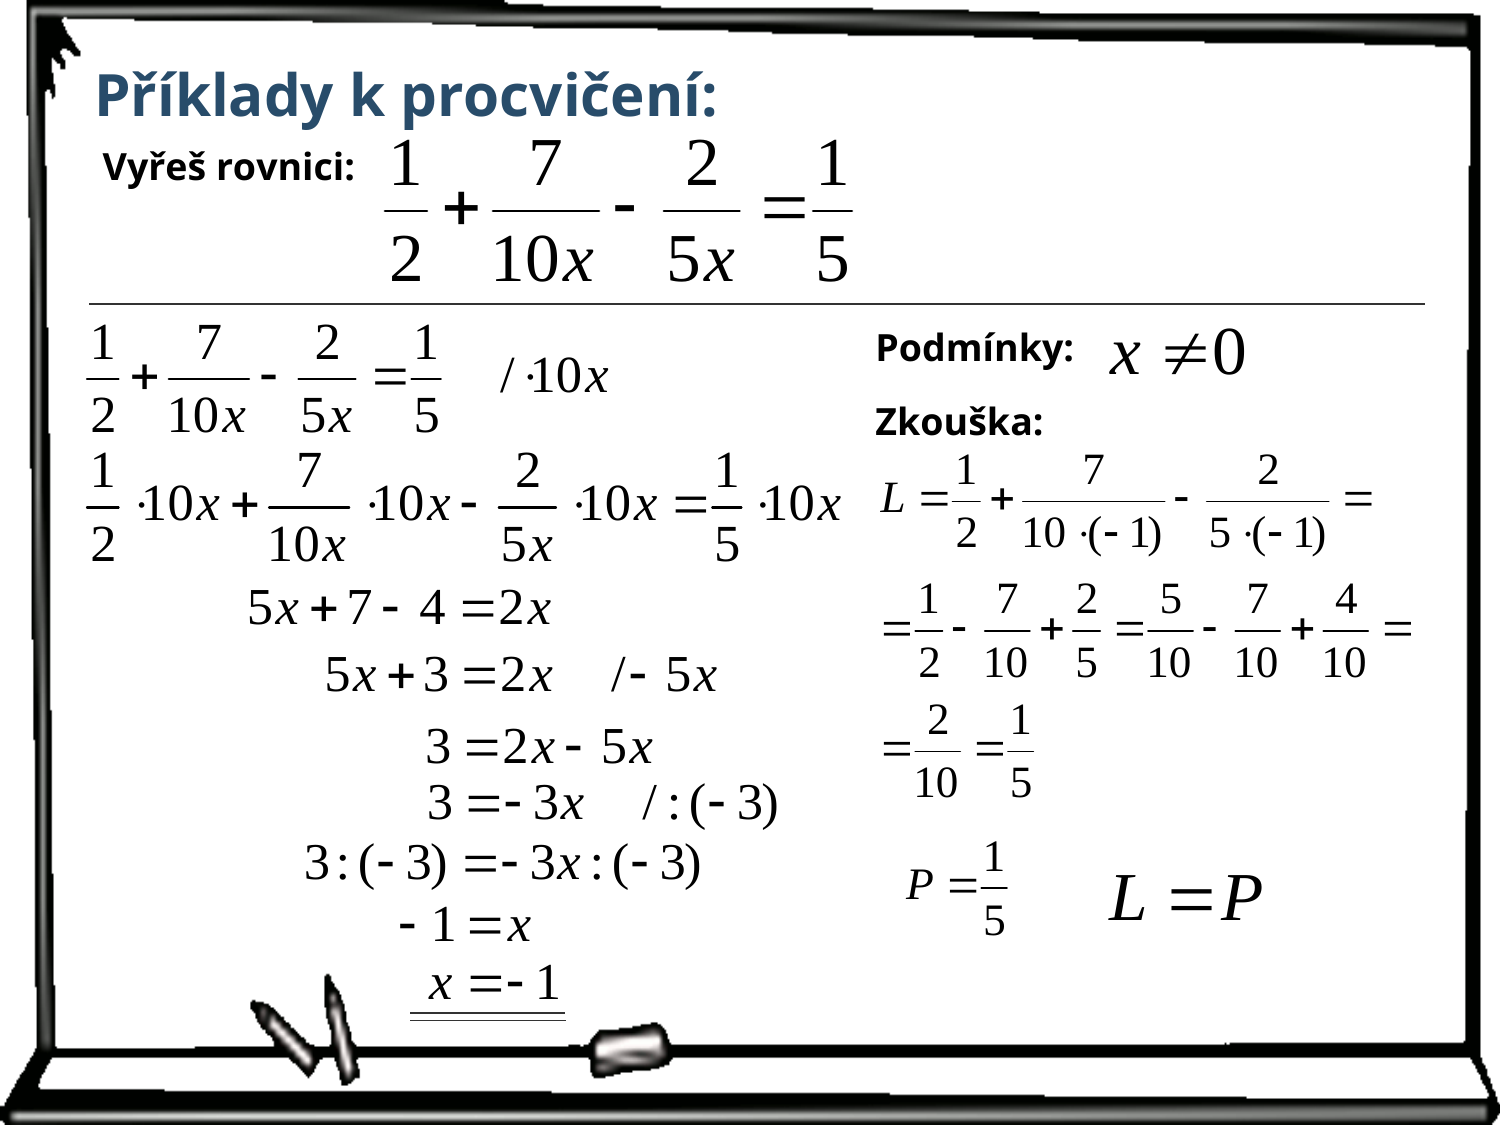

Příklady k procvičení:
Vyřeš rovnici:
Podmínky:
Zkouška: